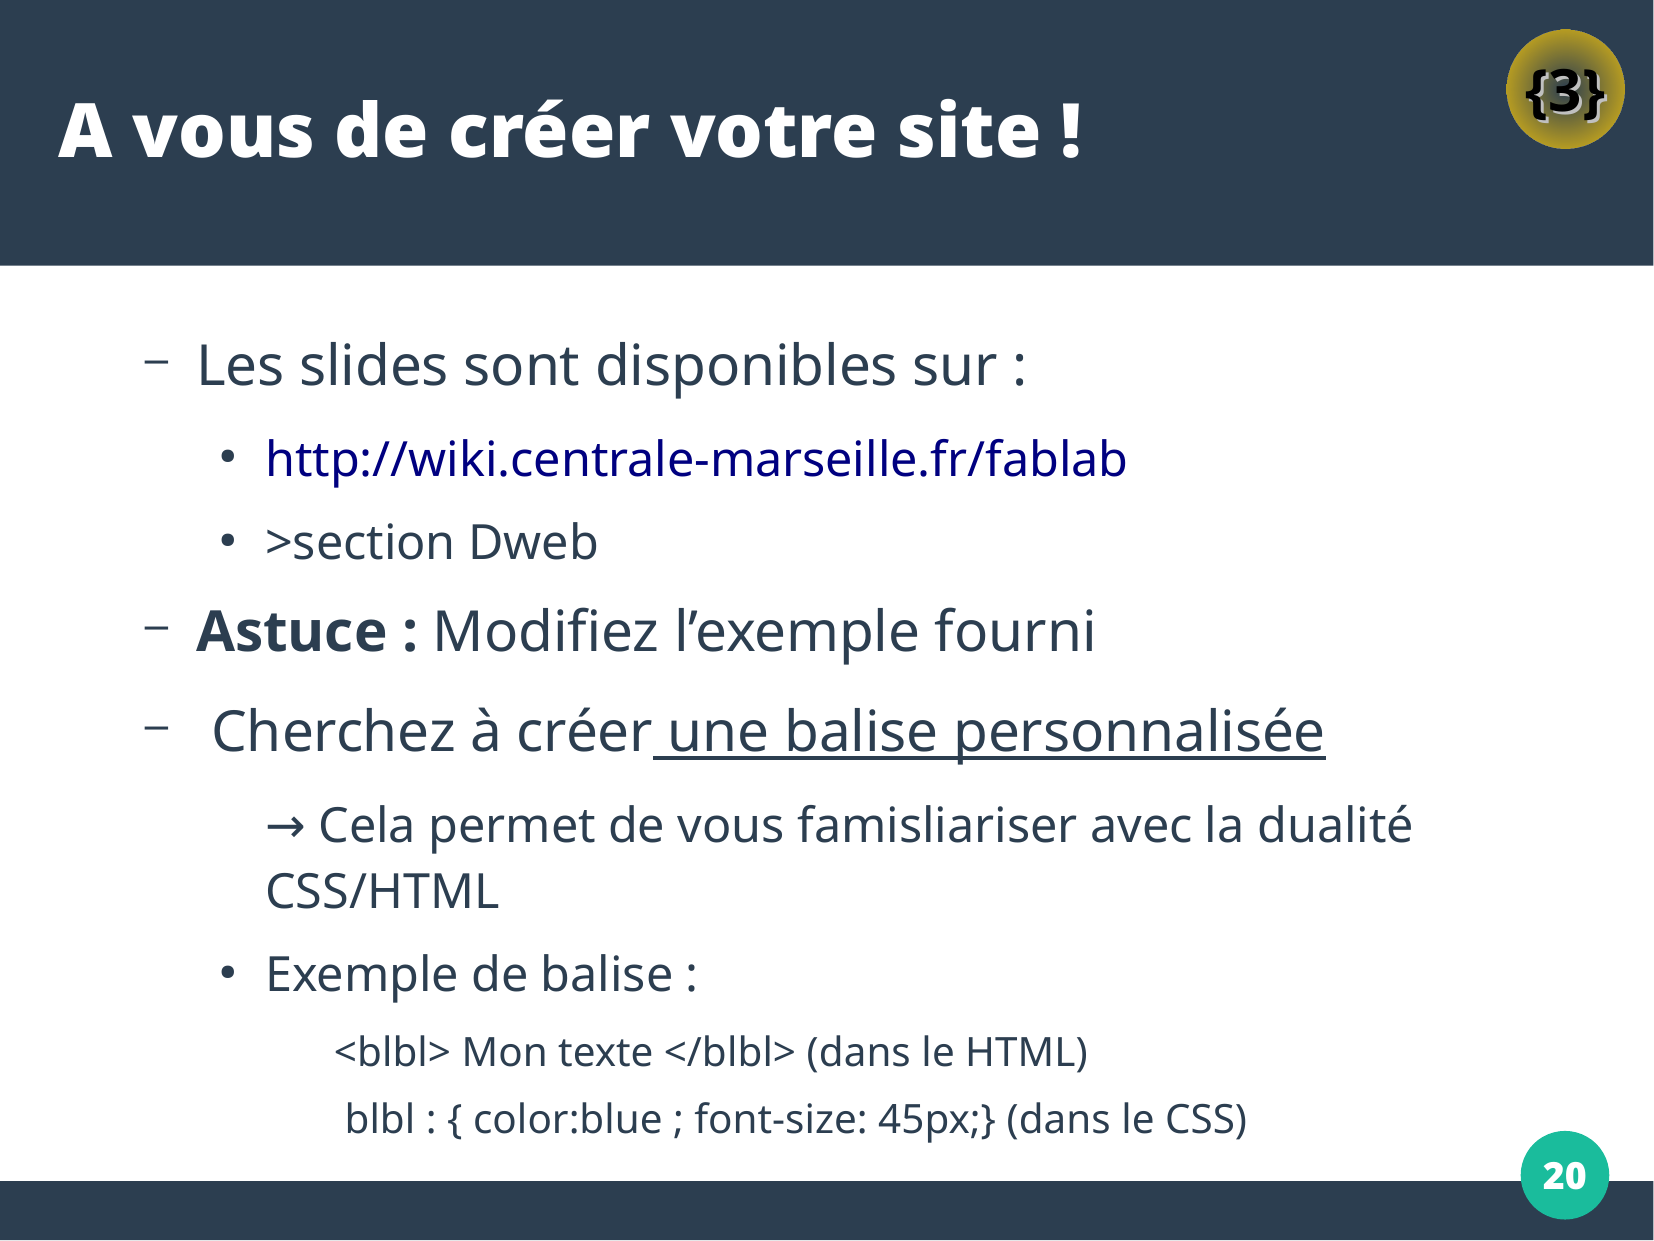

{3}
# A vous de créer votre site !
Les slides sont disponibles sur :
http://wiki.centrale-marseille.fr/fablab
>section Dweb
Astuce : Modifiez l’exemple fourni
 Cherchez à créer une balise personnalisée
→ Cela permet de vous famisliariser avec la dualité CSS/HTML
Exemple de balise :
<blbl> Mon texte </blbl> (dans le HTML)
 blbl : { color:blue ; font-size: 45px;} (dans le CSS)
20